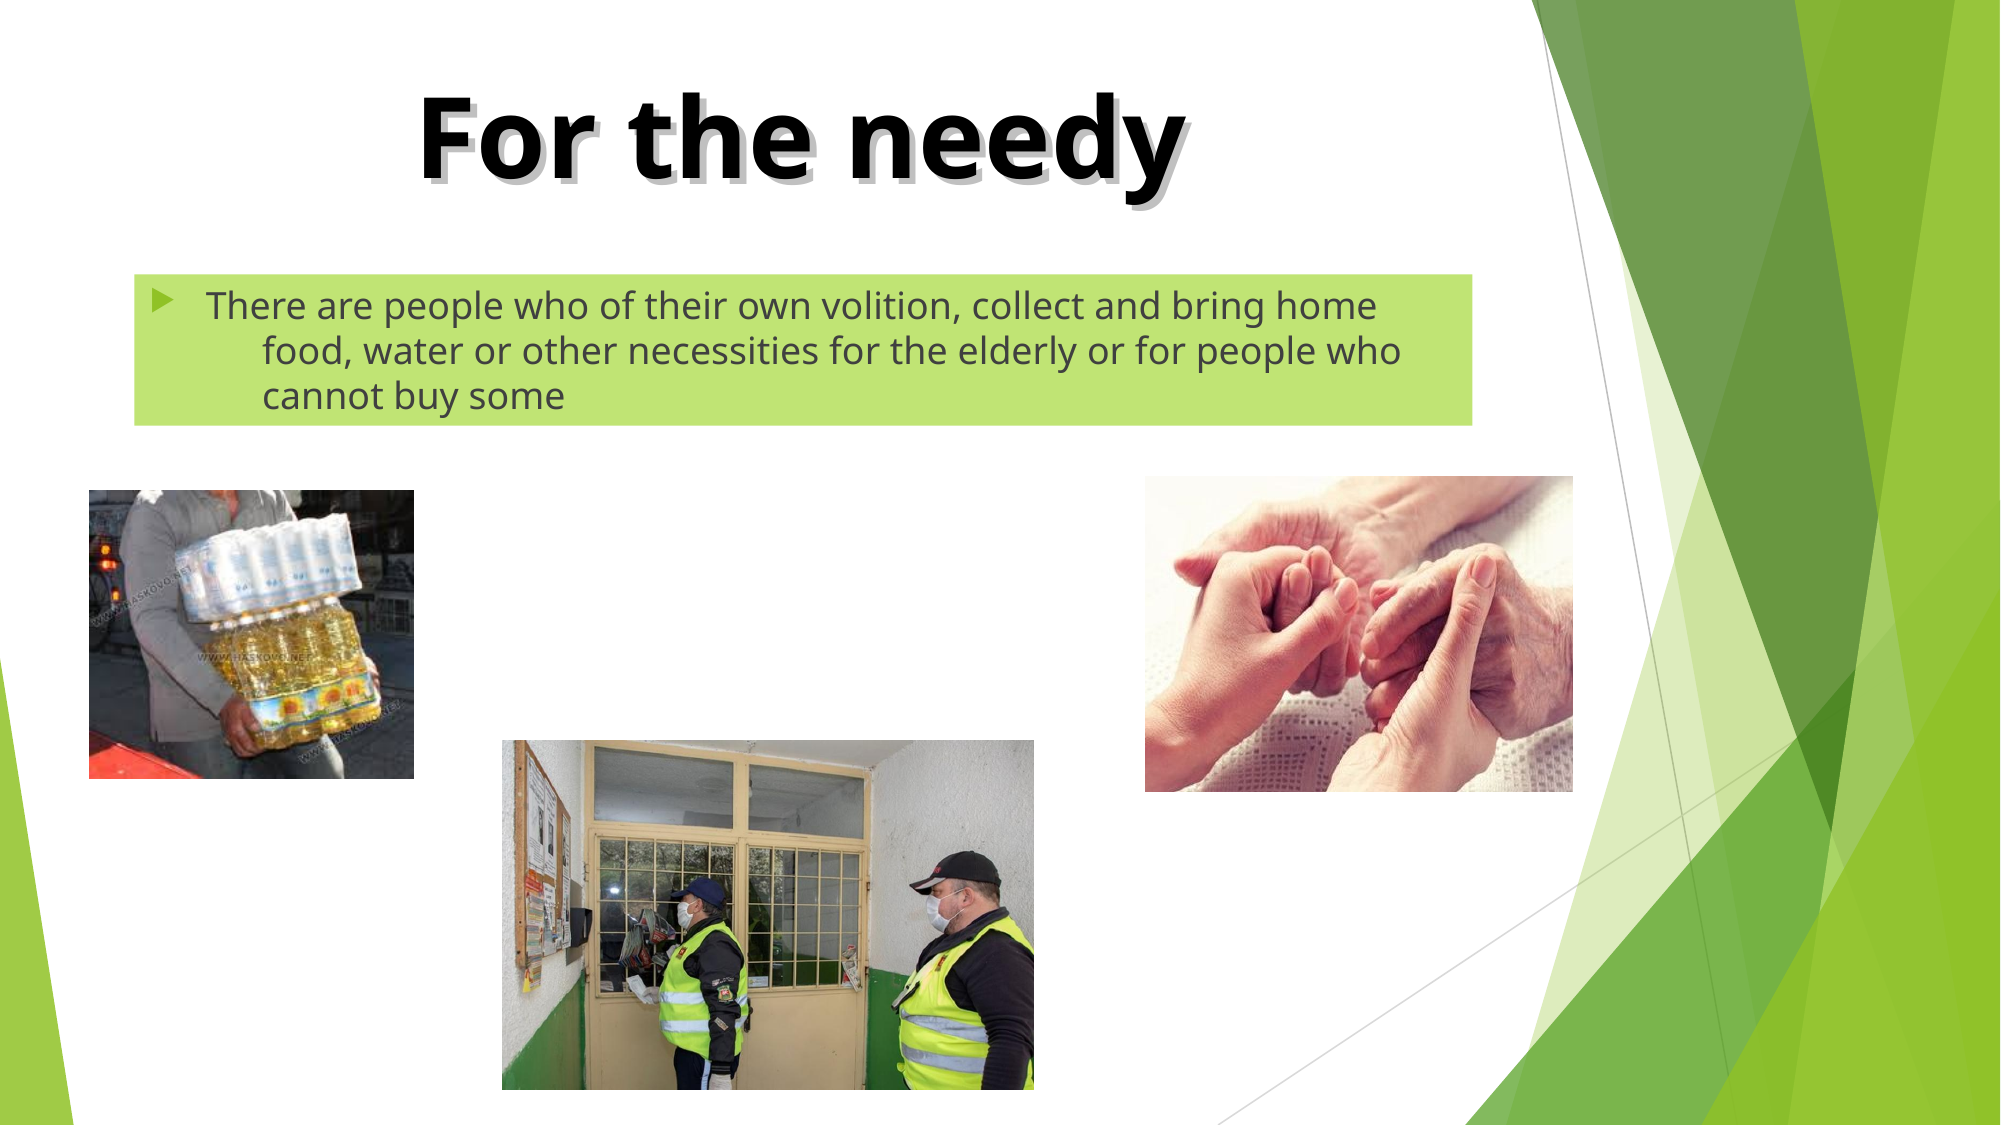

For the needy
# There are people who of their own volition, collect and bring home food, water or other necessities for the elderly or for people who cannot buy some